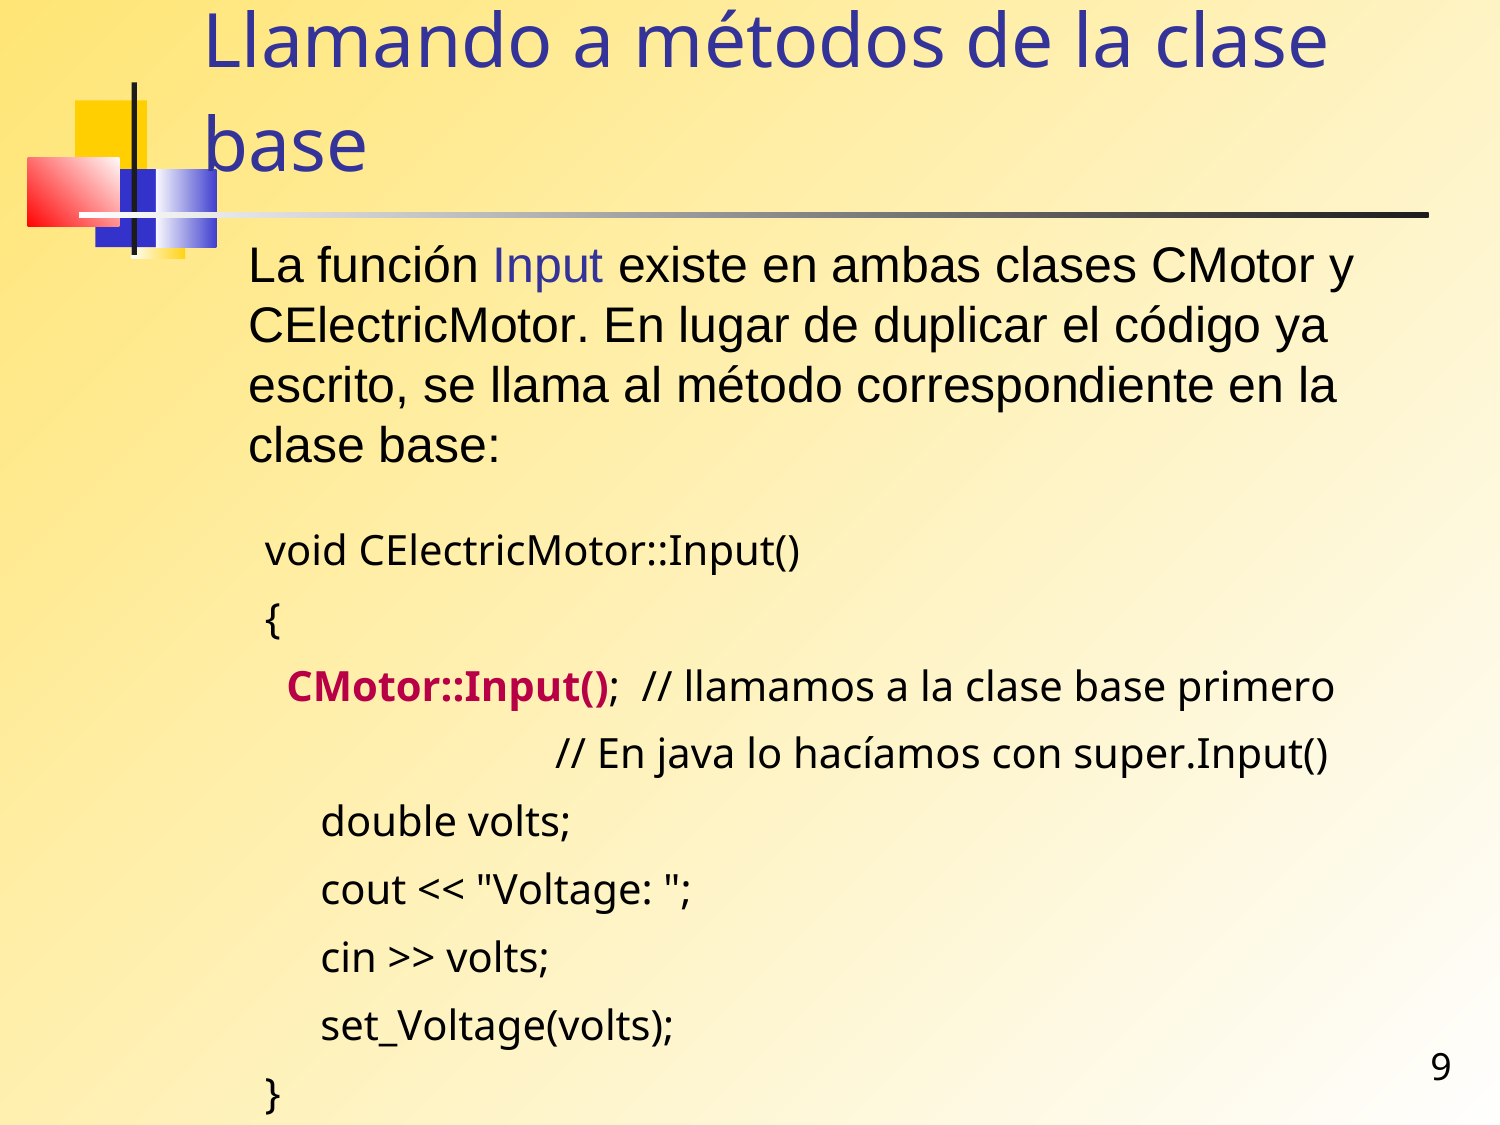

# Llamando a métodos de la clase base
La función Input existe en ambas clases CMotor y CElectricMotor. En lugar de duplicar el código ya escrito, se llama al método correspondiente en la clase base:
void CElectricMotor::Input()‏
{
 CMotor::Input(); // llamamos a la clase base primero
 // En java lo hacíamos con super.Input()‏
	double volts;
	cout << "Voltage: ";
	cin >> volts;
	set_Voltage(volts);
}
9